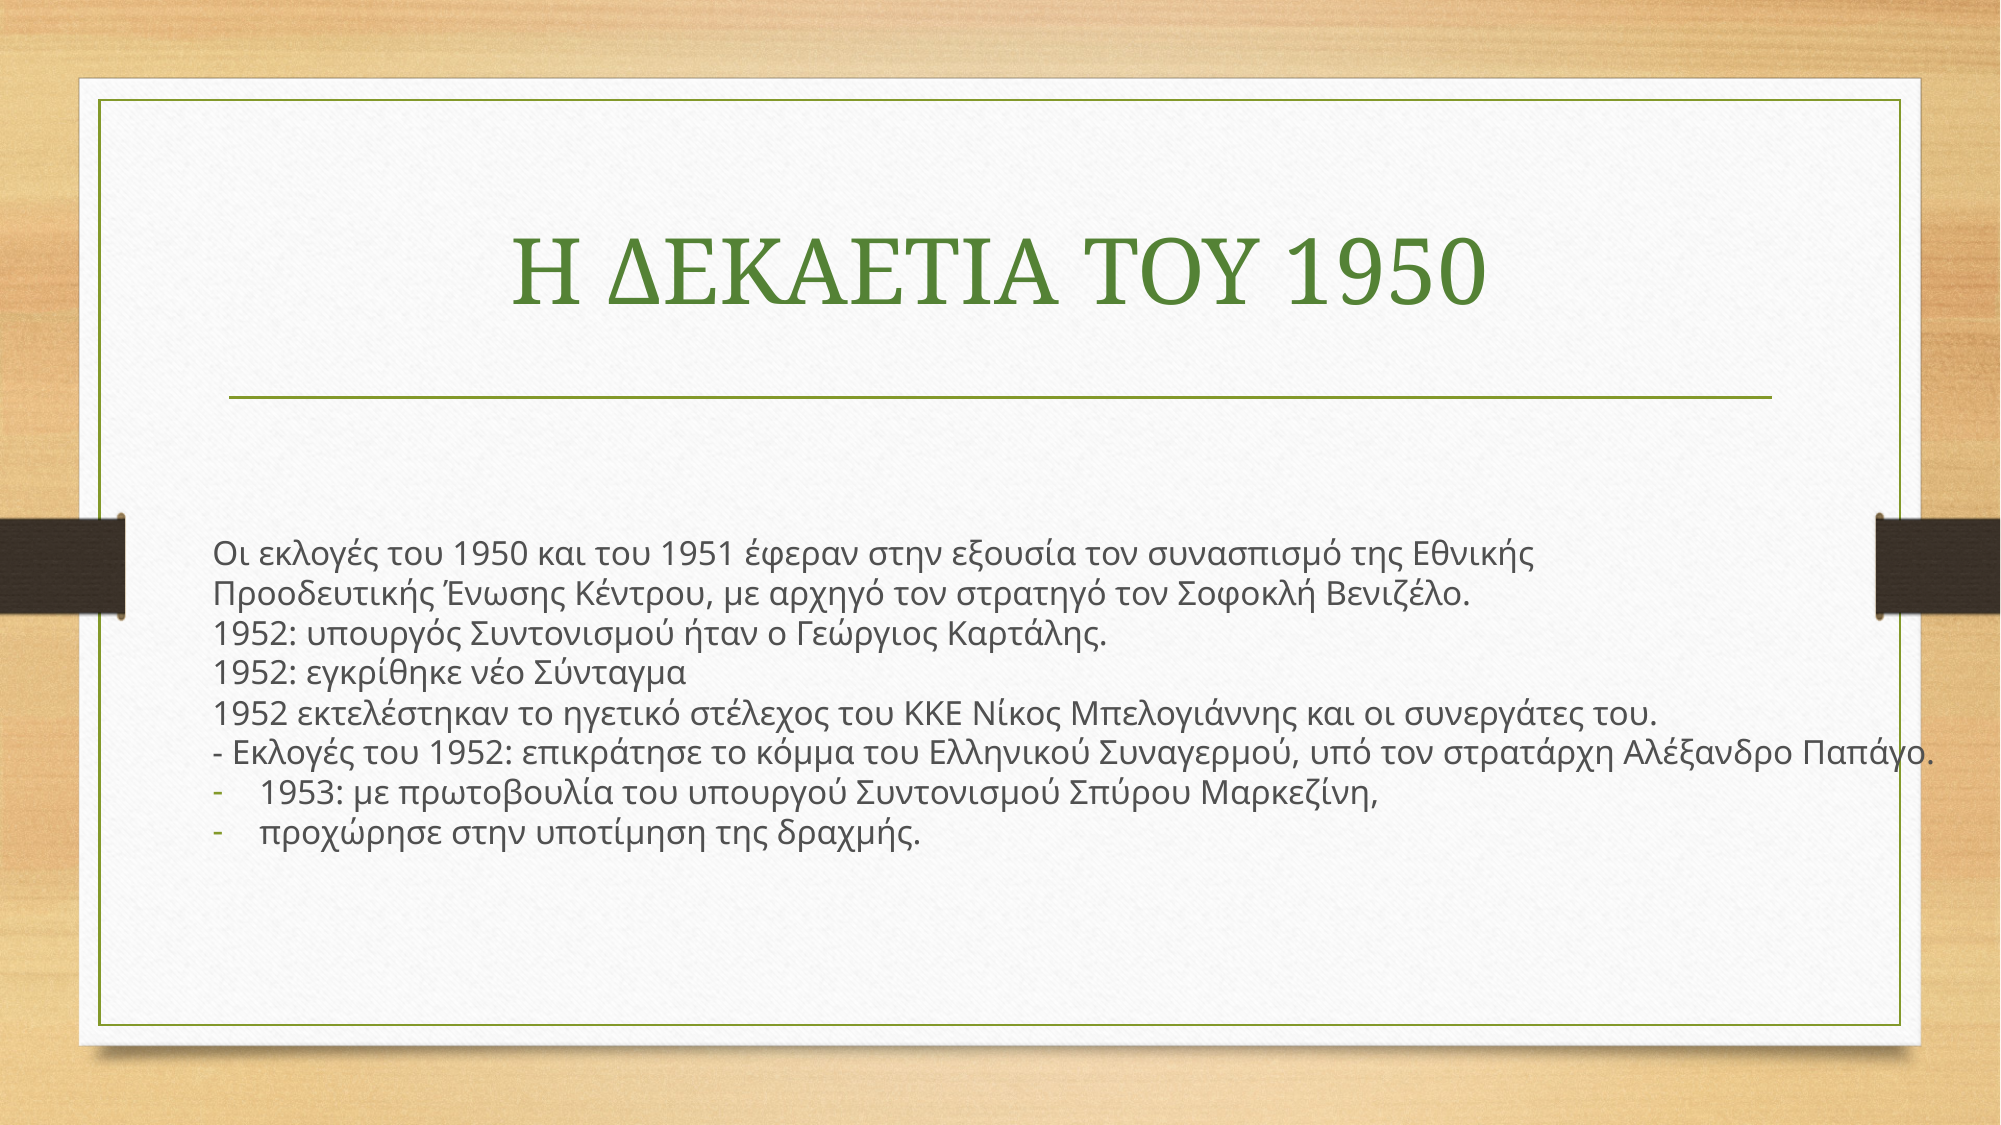

# Η ΔΕΚΑΕΤΙΑ ΤΟΥ 1950
Οι εκλογές του 1950 και του 1951 έφεραν στην εξουσία τον συνασπισμό της Εθνικής
Προοδευτικής Ένωσης Κέντρου, με αρχηγό τον στρατηγό τον Σοφοκλή Βενιζέλο.
1952: υπουργός Συντονισμού ήταν ο Γεώργιος Καρτάλης.
1952: εγκρίθηκε νέο Σύνταγμα
1952 εκτελέστηκαν το ηγετικό στέλεχος του ΚΚΕ Νίκος Μπελογιάννης και οι συνεργάτες του.
- Εκλογές του 1952: επικράτησε το κόμμα του Ελληνικού Συναγερμού, υπό τον στρατάρχη Αλέξανδρο Παπάγο.
1953: με πρωτοβουλία του υπουργού Συντονισμού Σπύρου Μαρκεζίνη,
προχώρησε στην υποτίμηση της δραχμής.